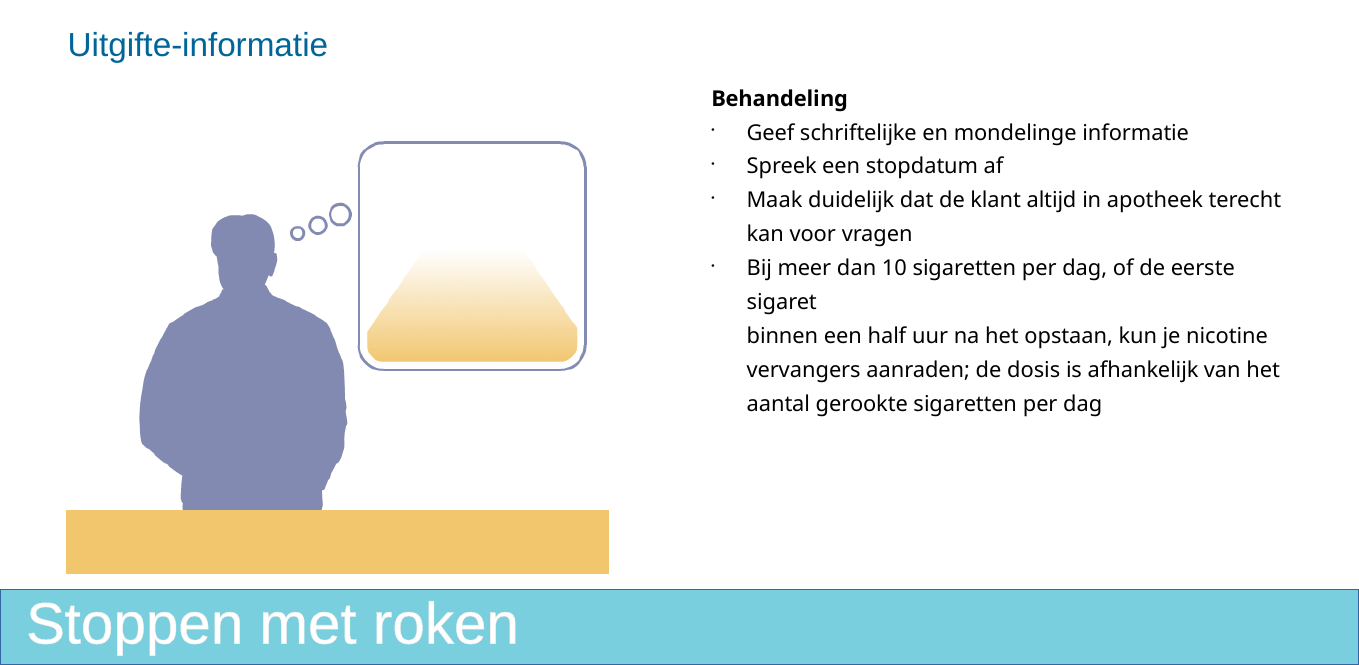

# Uitgifte-informatie
Behandeling
Geef schriftelijke en mondelinge informatie
Spreek een stopdatum af
Maak duidelijk dat de klant altijd in apotheek terecht kan voor vragen
Bij meer dan 10 sigaretten per dag, of de eerste sigaret
binnen een half uur na het opstaan, kun je nicotine
vervangers aanraden; de dosis is afhankelijk van het aantal gerookte sigaretten per dag
Stoppen met roken
september 2020